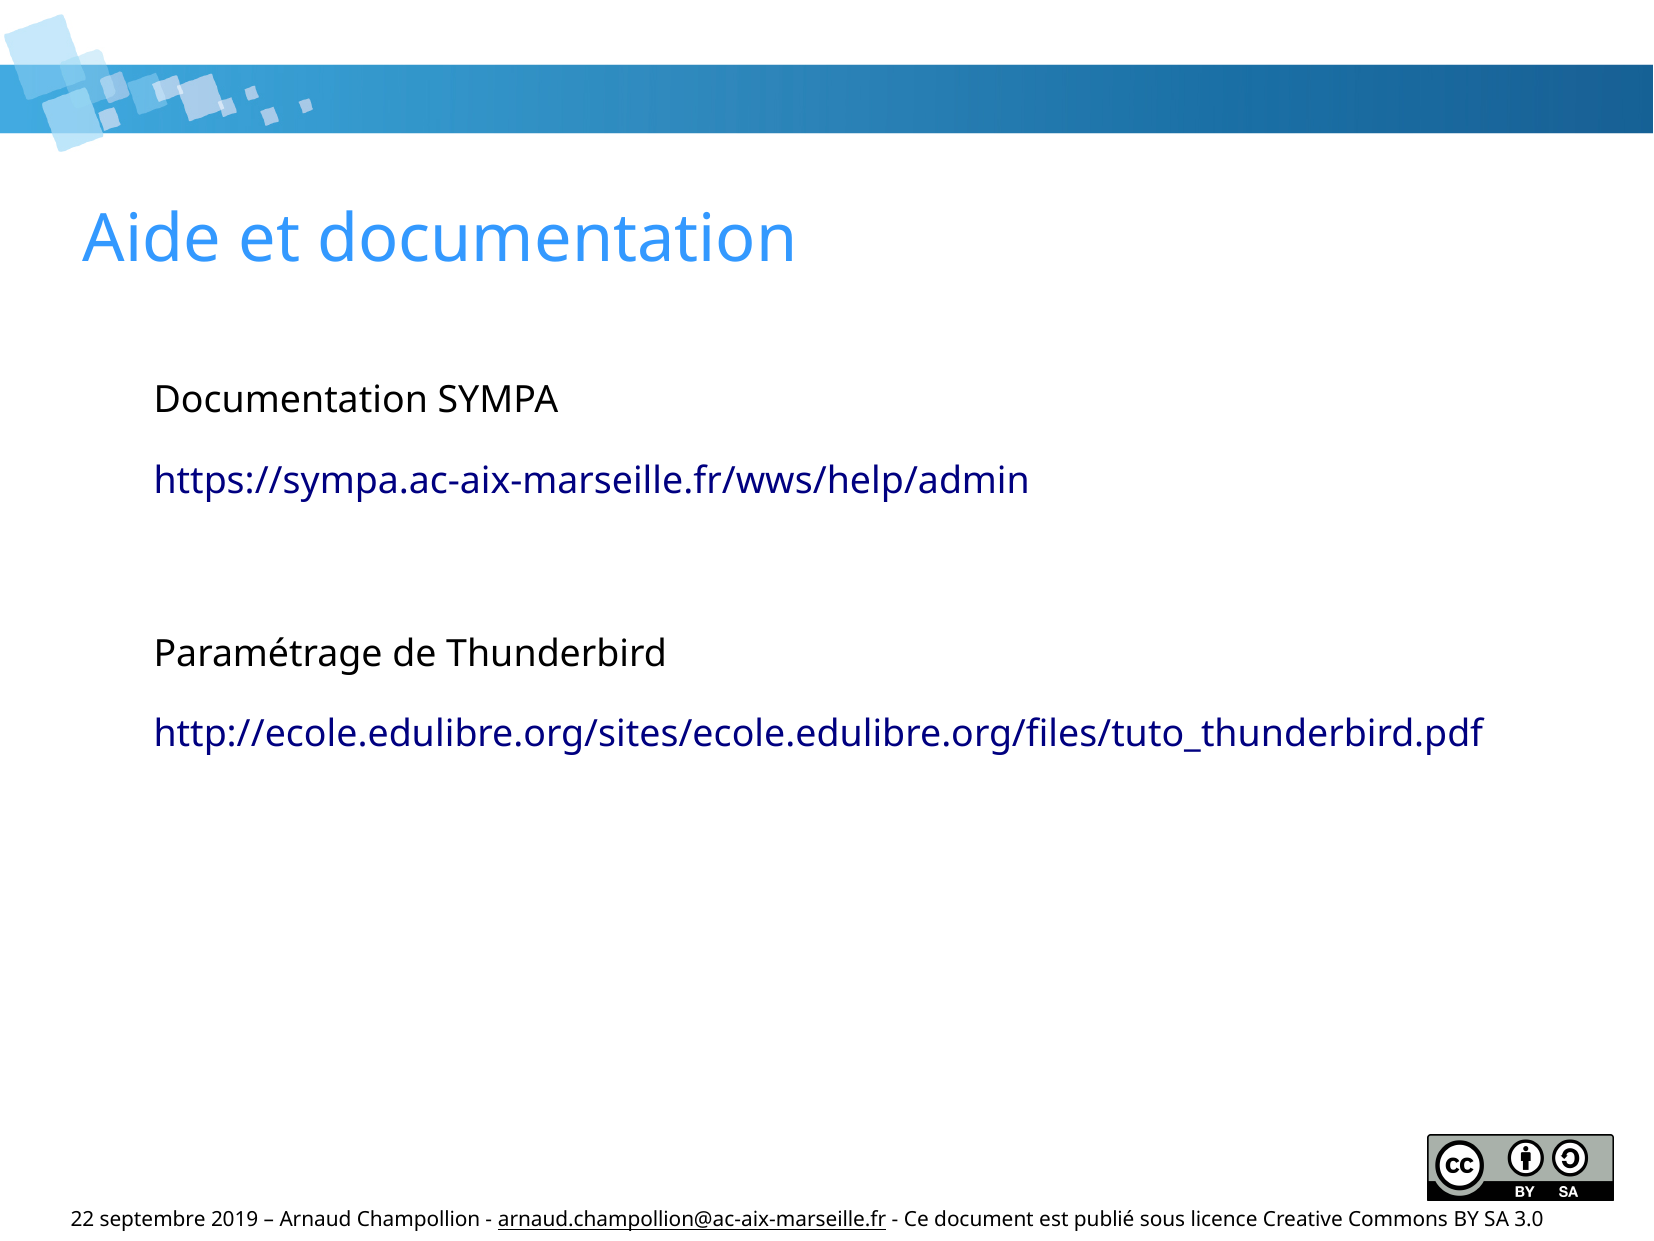

# Aide et documentation
Documentation SYMPA
https://sympa.ac-aix-marseille.fr/wws/help/admin
Paramétrage de Thunderbird
http://ecole.edulibre.org/sites/ecole.edulibre.org/files/tuto_thunderbird.pdf
22 septembre 2019 – Arnaud Champollion - arnaud.champollion@ac-aix-marseille.fr - Ce document est publié sous licence Creative Commons BY SA 3.0